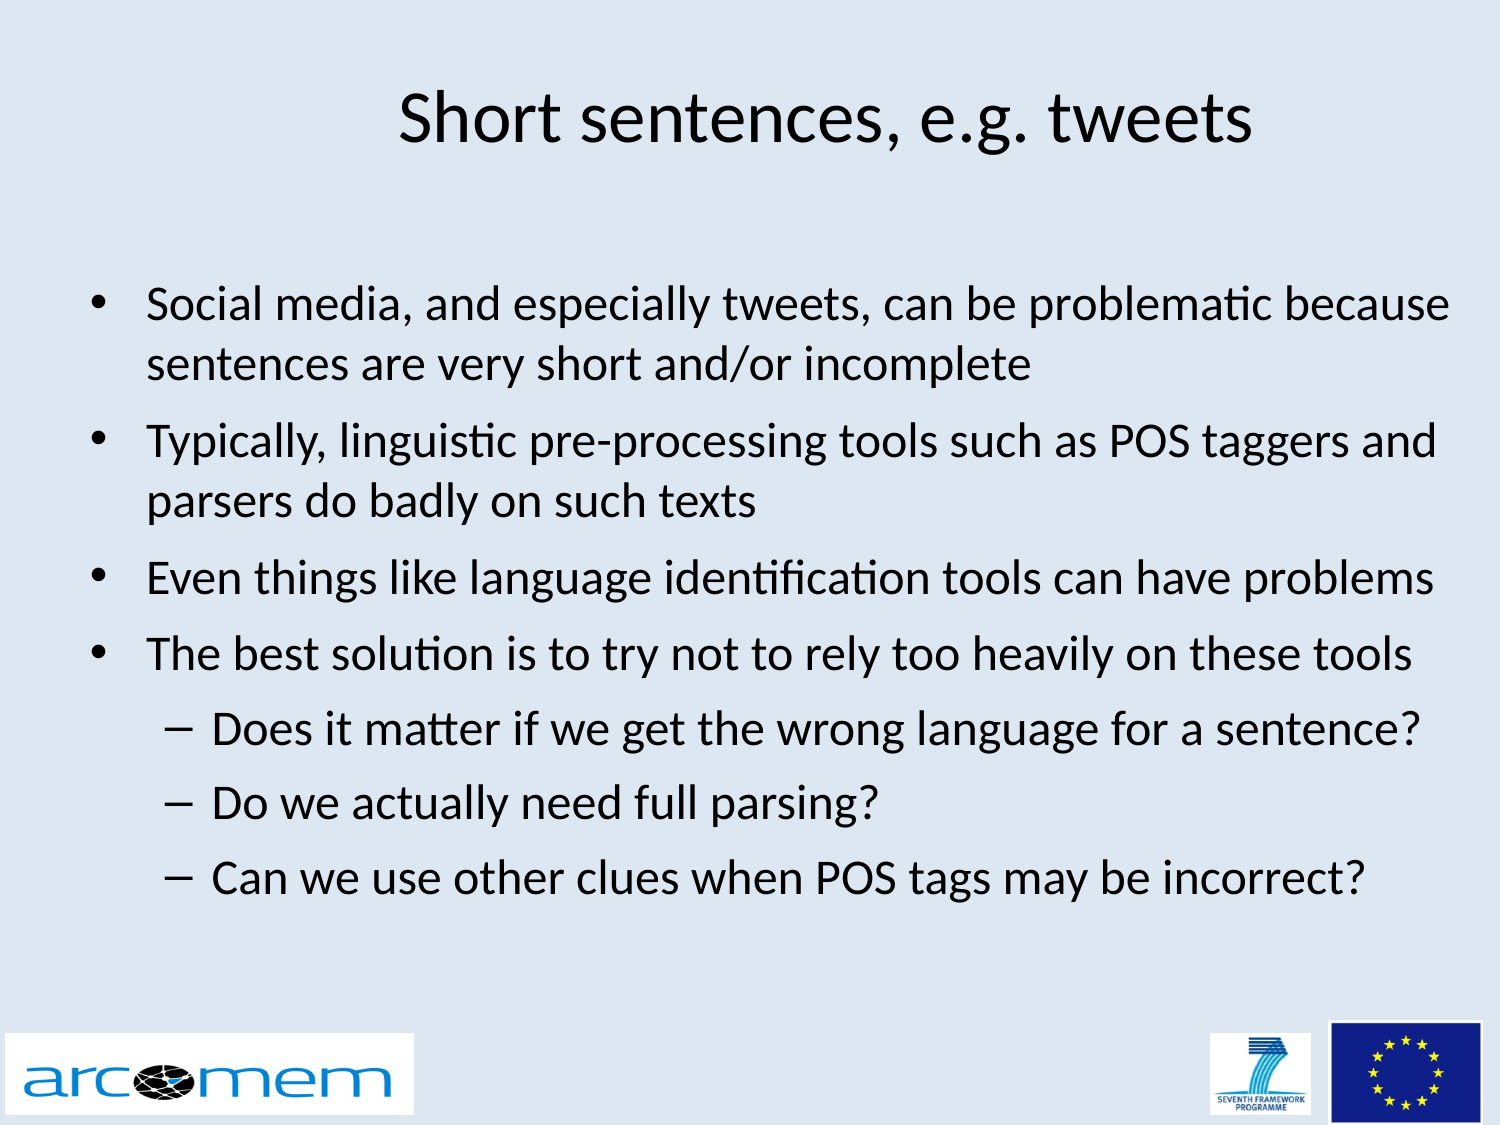

# Short sentences, e.g. tweets
Social media, and especially tweets, can be problematic because sentences are very short and/or incomplete
Typically, linguistic pre-processing tools such as POS taggers and parsers do badly on such texts
Even things like language identification tools can have problems
The best solution is to try not to rely too heavily on these tools
Does it matter if we get the wrong language for a sentence?
Do we actually need full parsing?
Can we use other clues when POS tags may be incorrect?